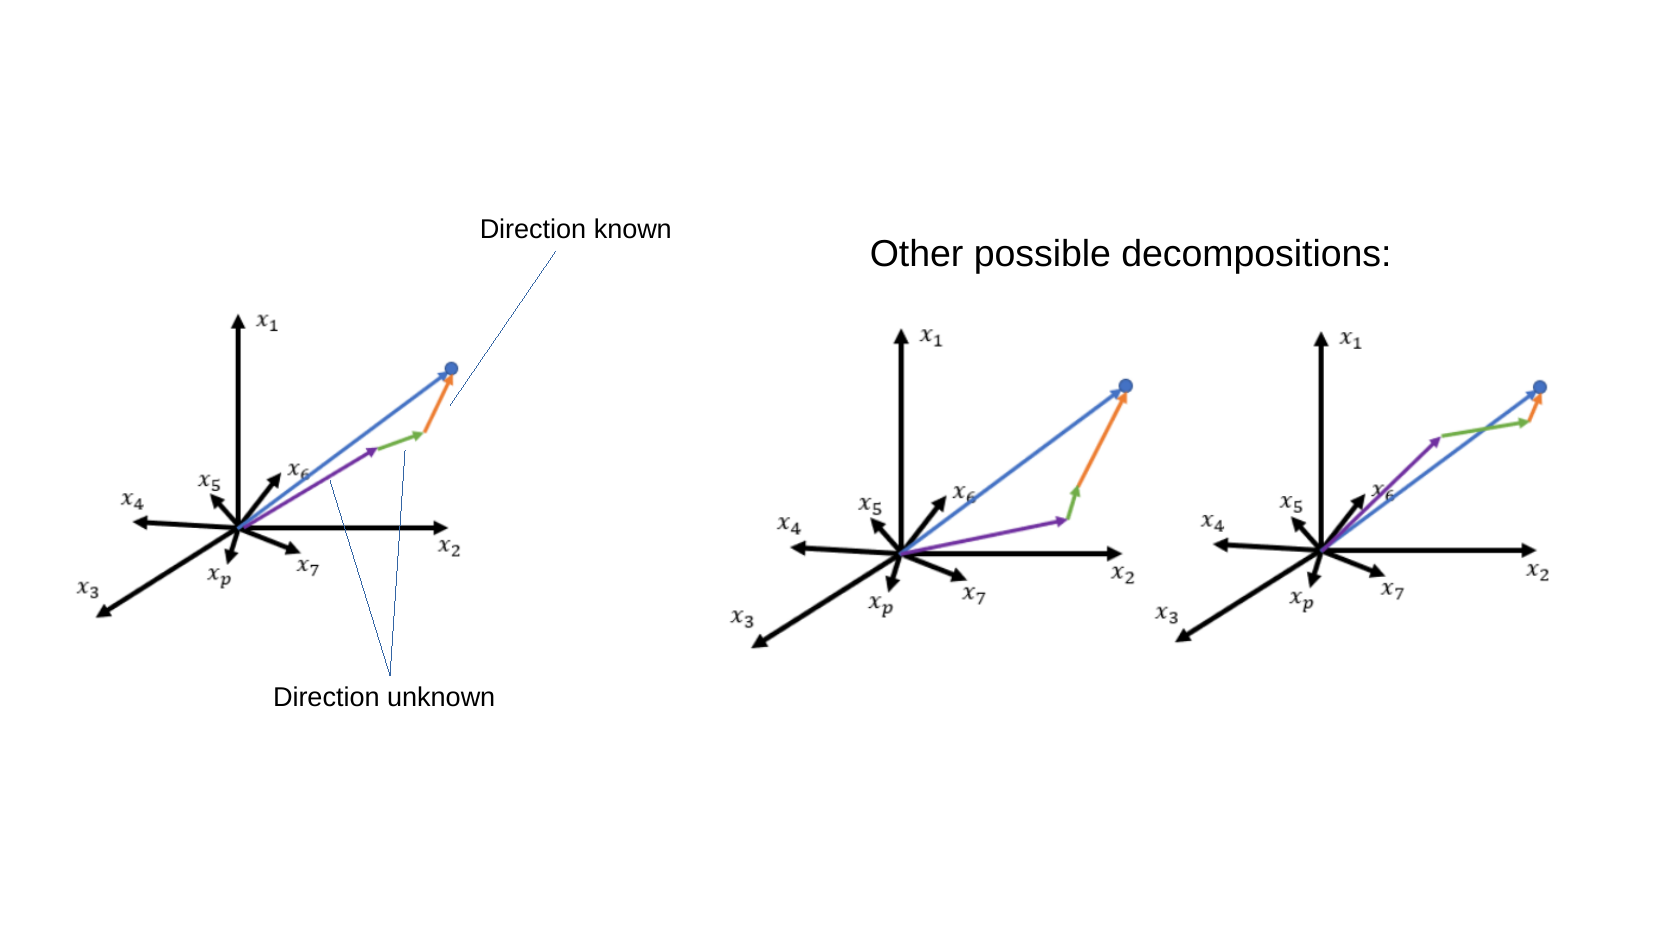

Direction known
Other possible decompositions:
Direction unknown